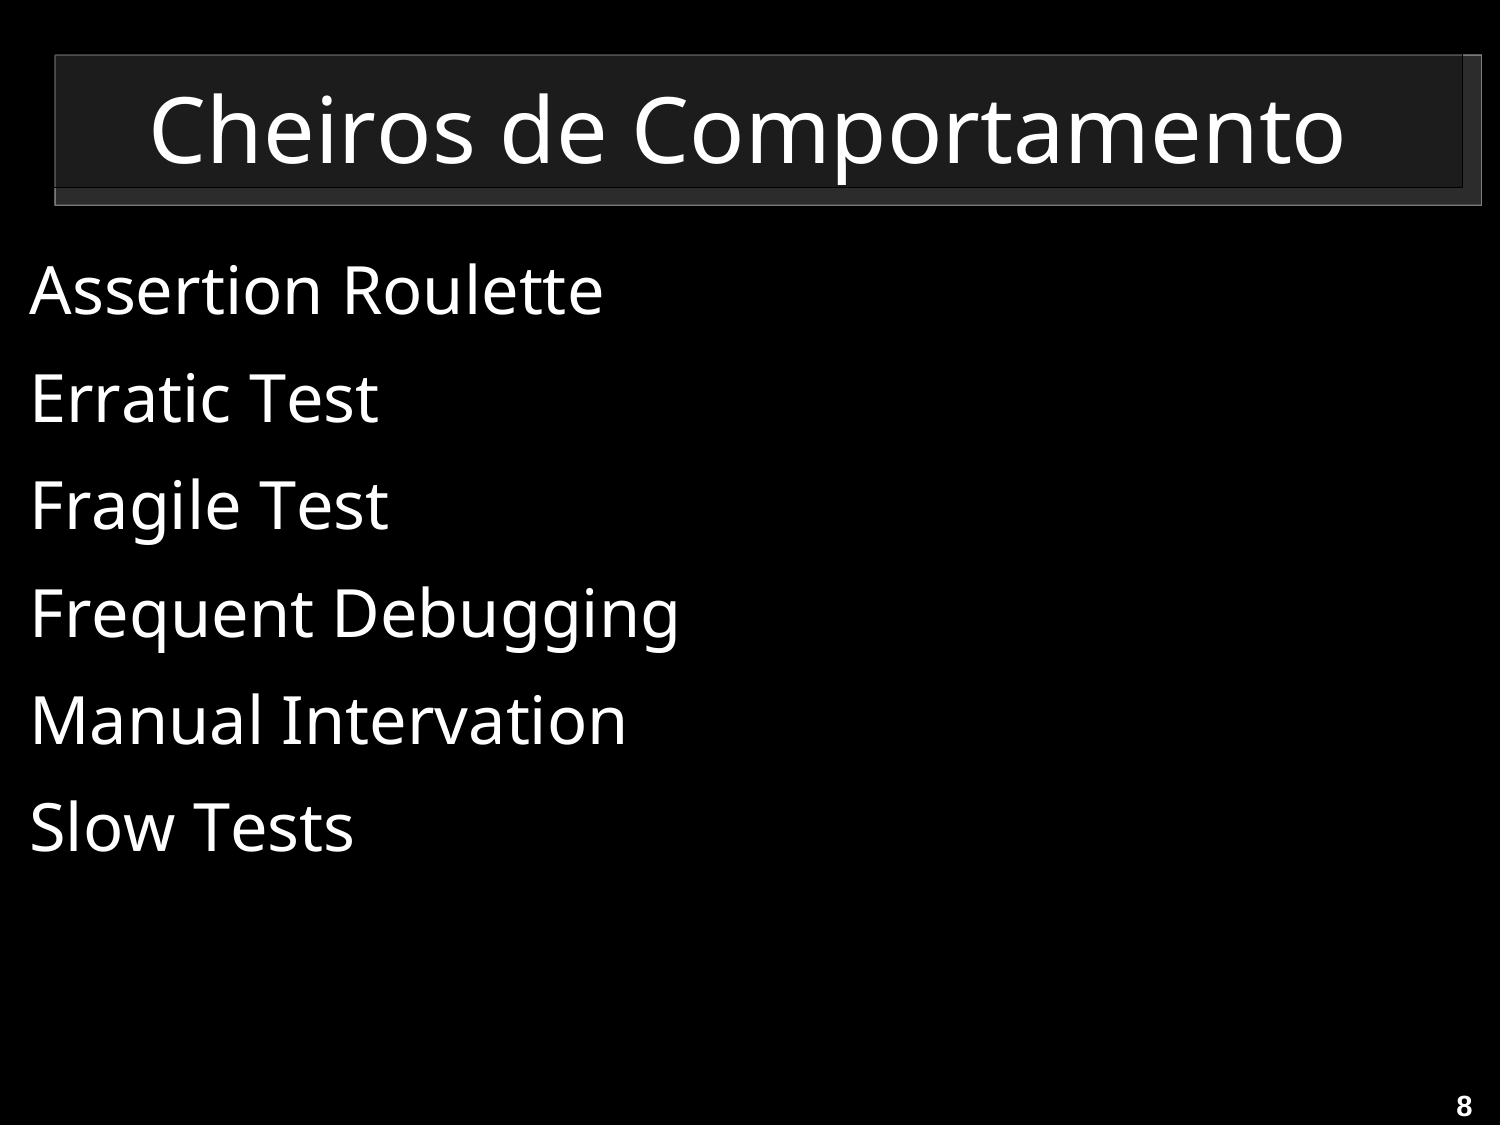

# Cheiros de Comportamento
Assertion Roulette
Erratic Test
Fragile Test
Frequent Debugging
Manual Intervation
Slow Tests
8